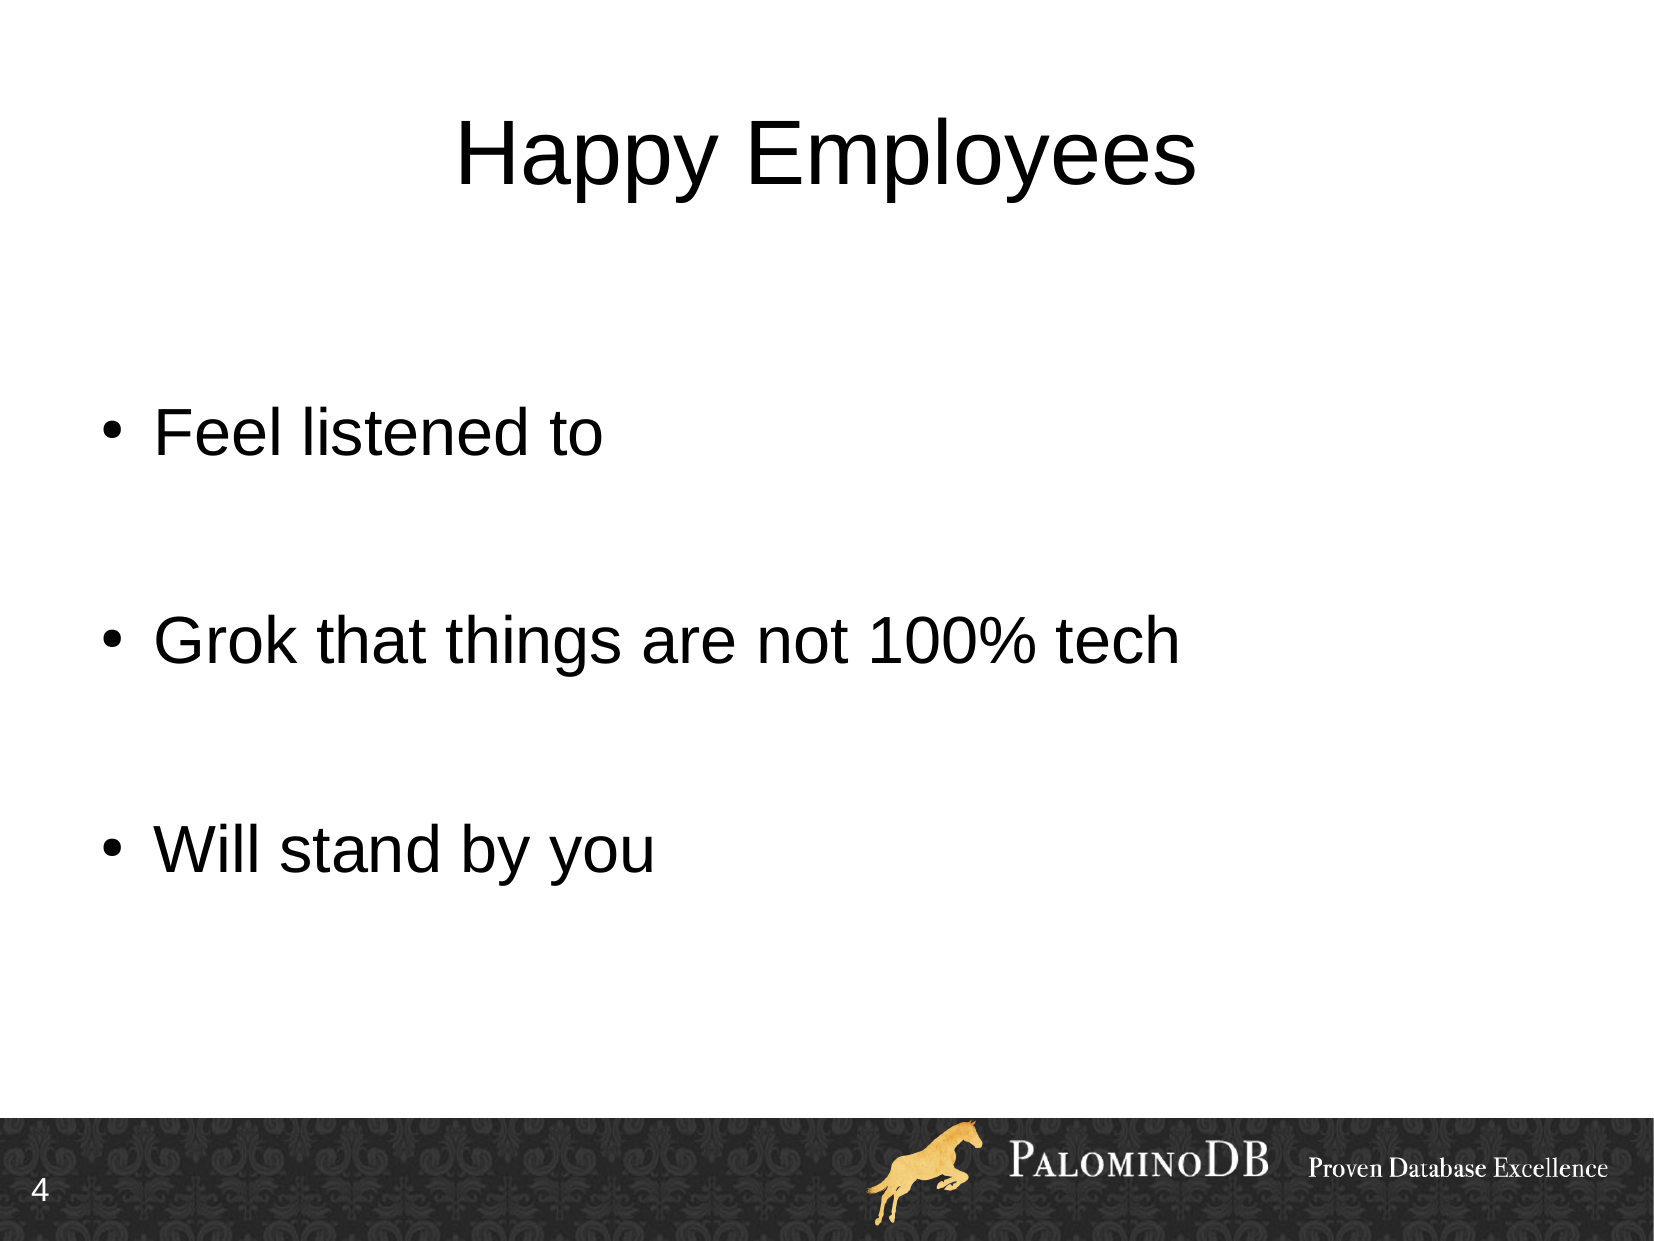

# Happy Employees
Feel listened to
Grok that things are not 100% tech
Will stand by you